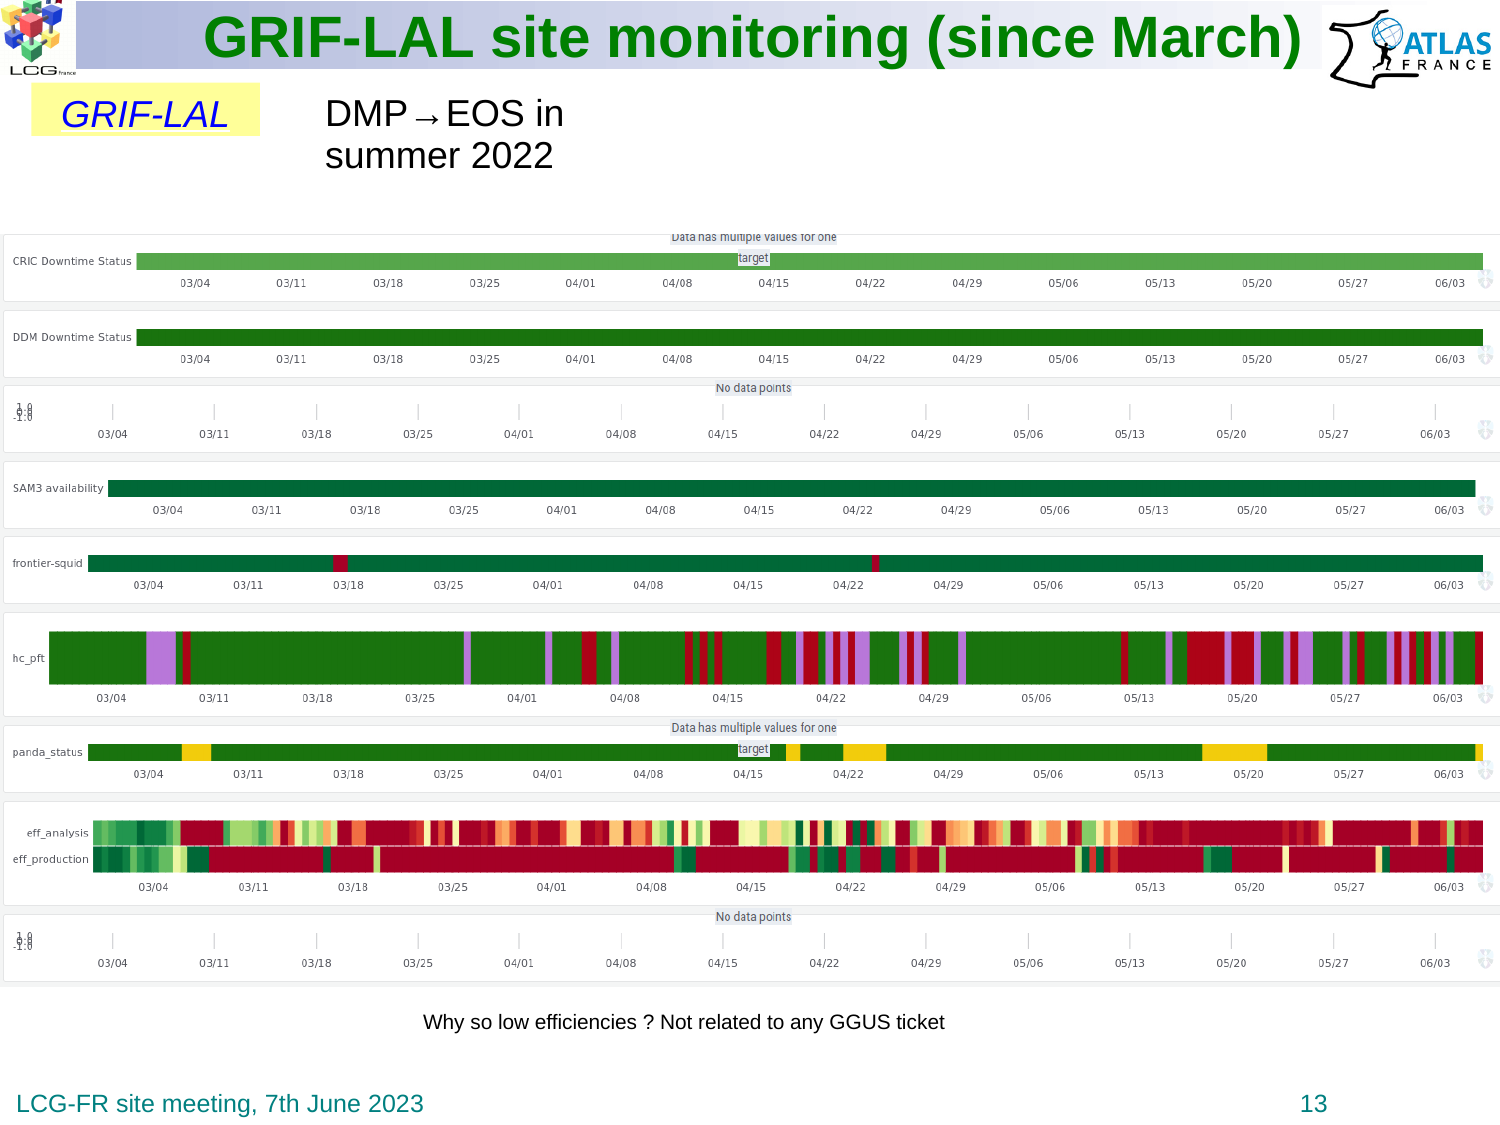

GRIF-LAL site monitoring (since March)
GRIF-LAL
DMP→EOS in summer 2022
Why so low efficiencies ? Not related to any GGUS ticket